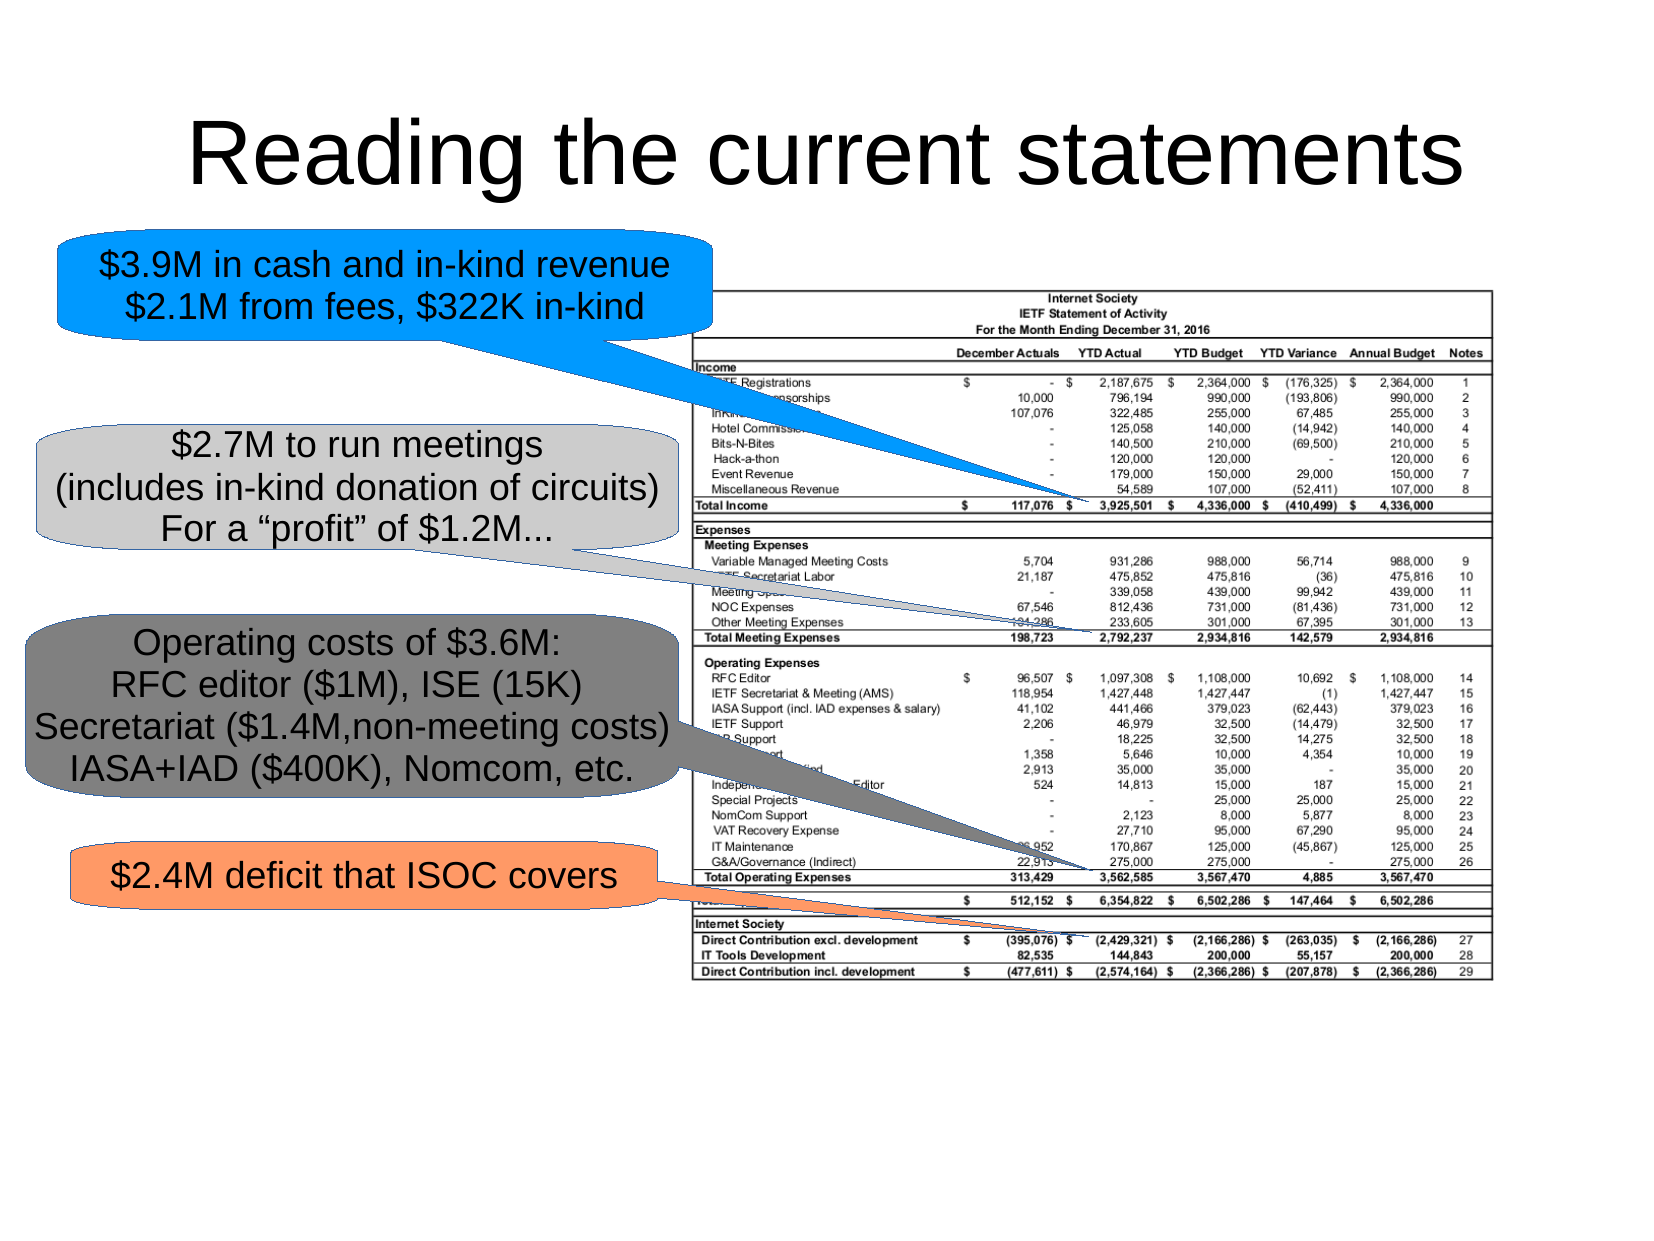

# Reading the current statements
$3.9M in cash and in-kind revenue
$2.1M from fees, $322K in-kind
$2.7M to run meetings
(includes in-kind donation of circuits)
For a “profit” of $1.2M...
Operating costs of $3.6M:
RFC editor ($1M), ISE (15K)
Secretariat ($1.4M,non-meeting costs)
IASA+IAD ($400K), Nomcom, etc.
$2.4M deficit that ISOC covers